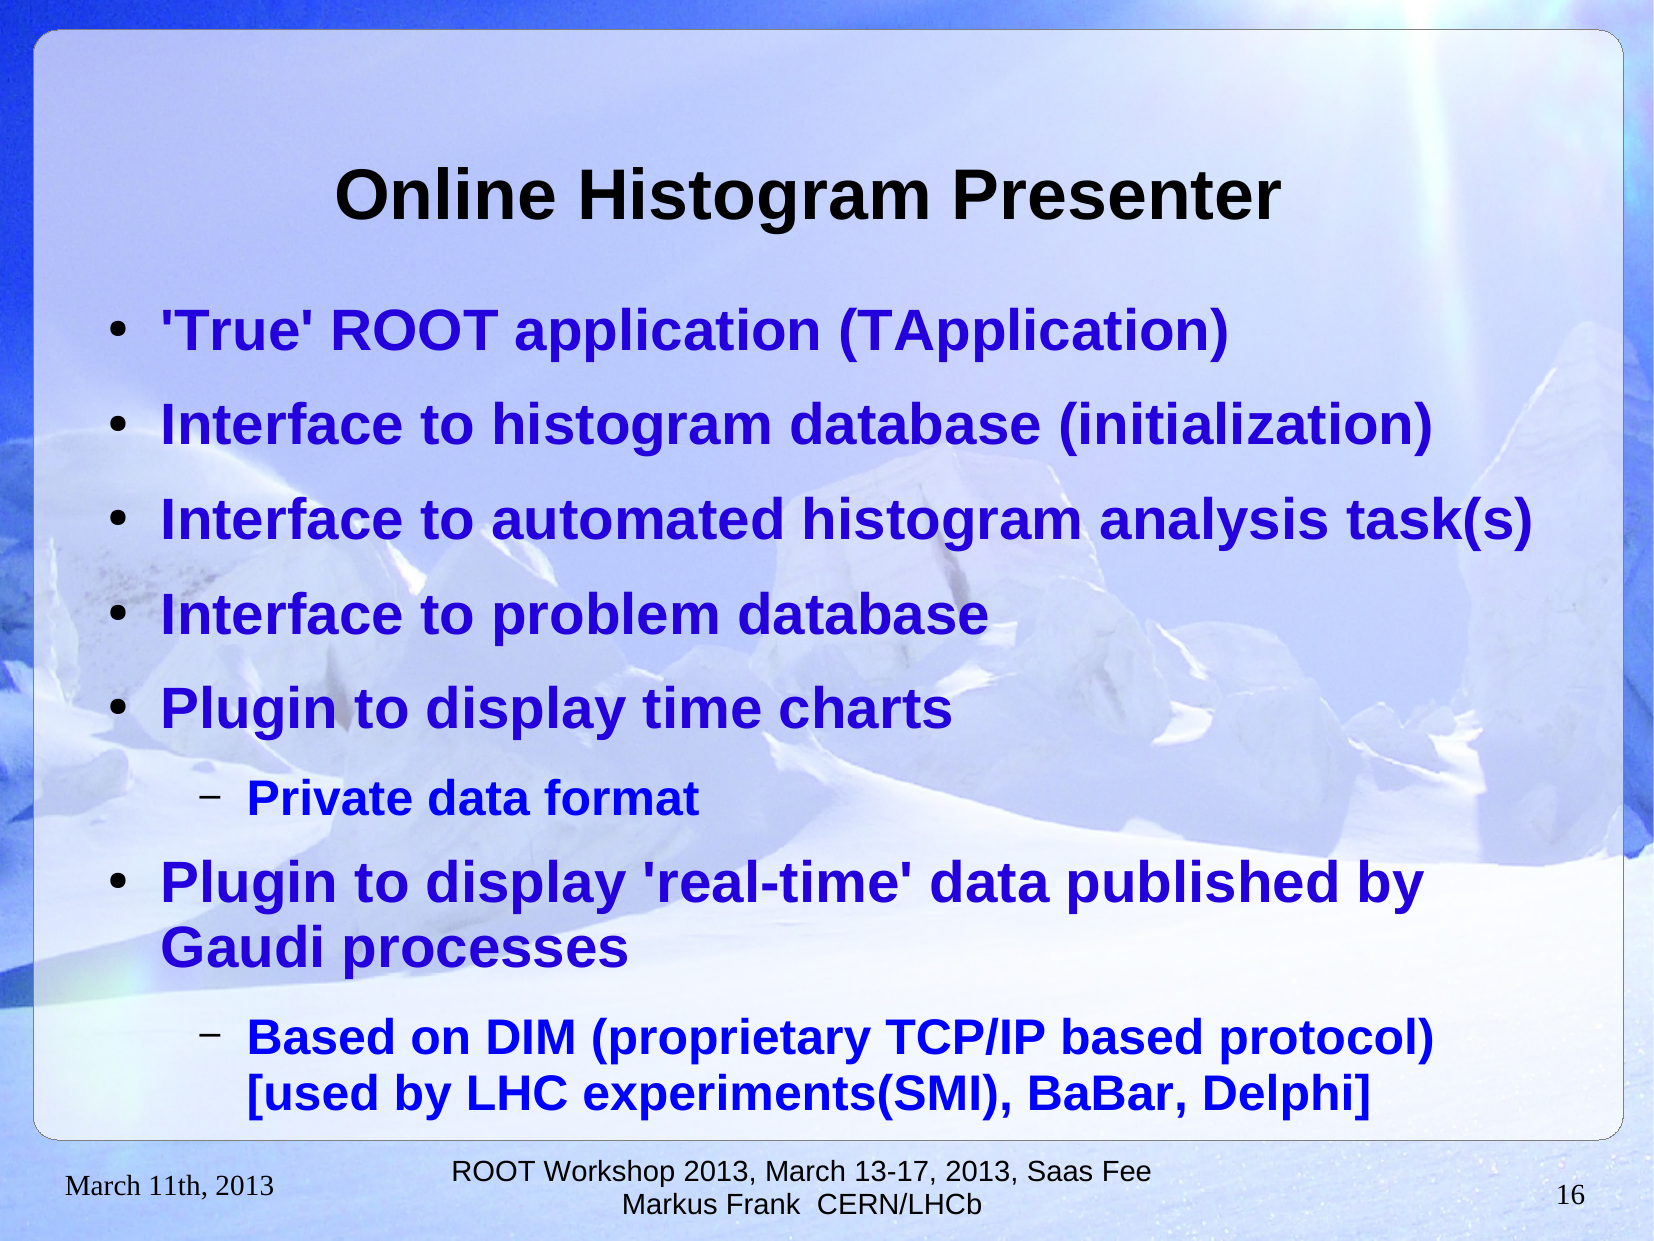

# Online Histogram Presenter
'True' ROOT application (TApplication)
Interface to histogram database (initialization)
Interface to automated histogram analysis task(s)
Interface to problem database
Plugin to display time charts
Private data format
Plugin to display 'real-time' data published by Gaudi processes
Based on DIM (proprietary TCP/IP based protocol)
[used by LHC experiments(SMI), BaBar, Delphi]
March 11th, 2013
16